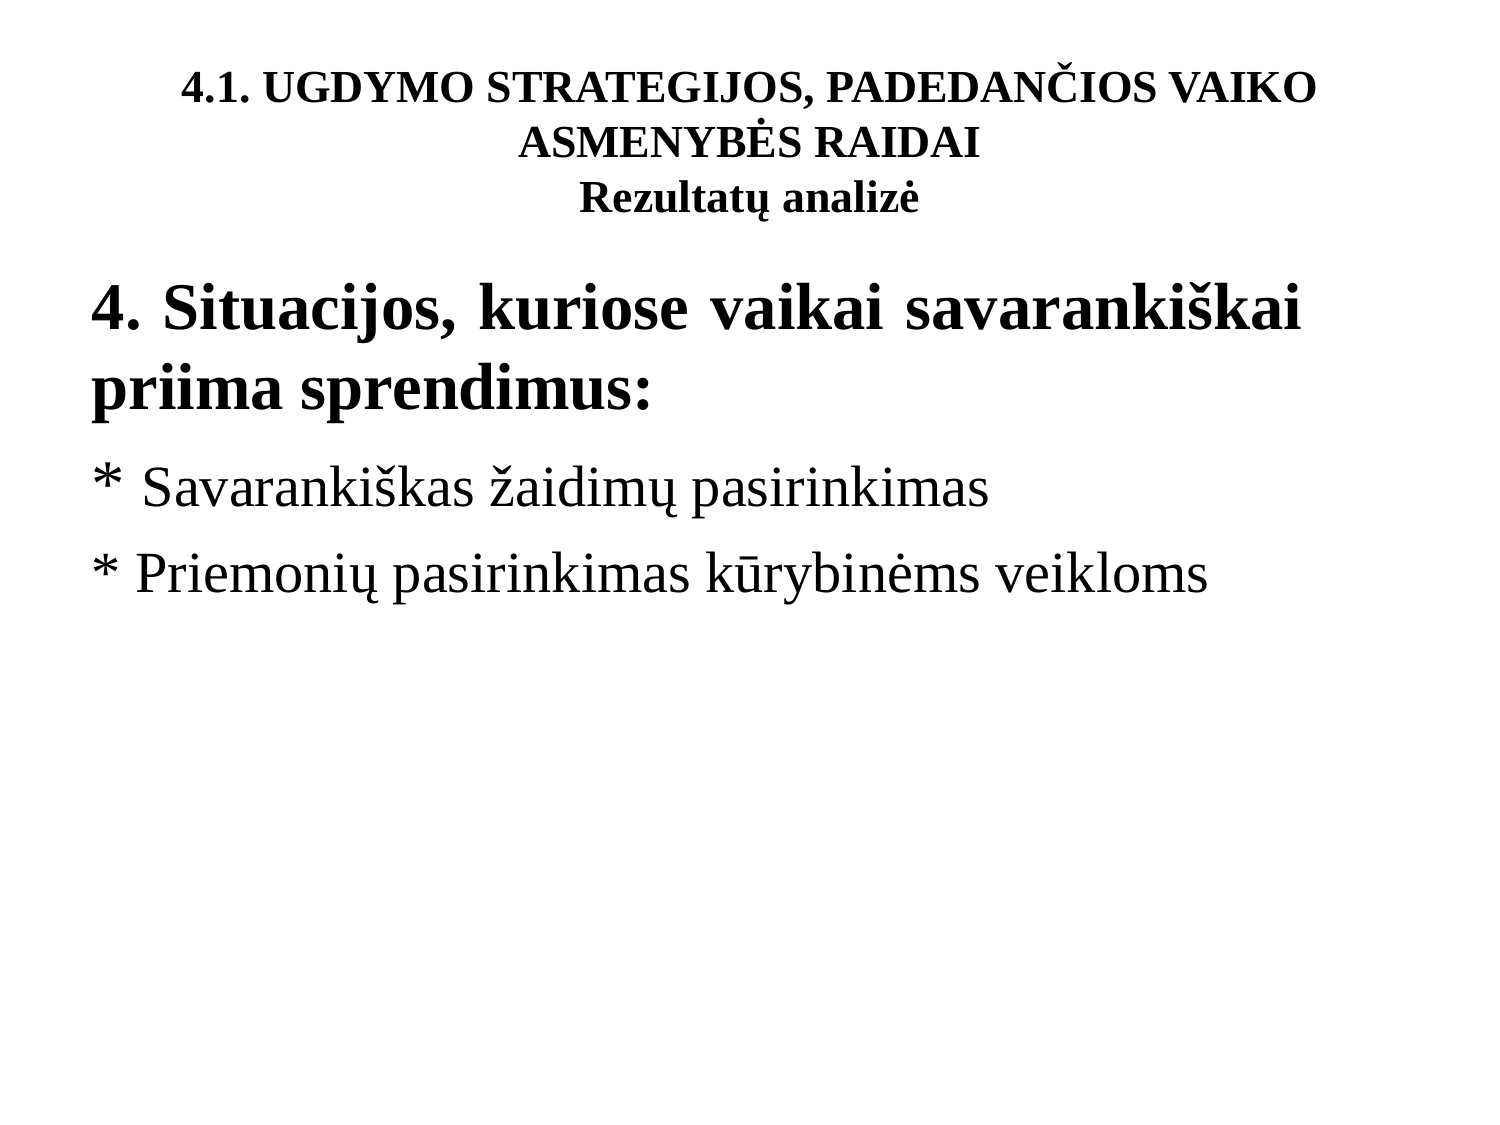

# 4.1. UGDYMO STRATEGIJOS, PADEDANČIOS VAIKO ASMENYBĖS RAIDAI Rezultatų analizė
4. Situacijos, kuriose vaikai savarankiškai priima sprendimus:
* Savarankiškas žaidimų pasirinkimas
* Priemonių pasirinkimas kūrybinėms veikloms